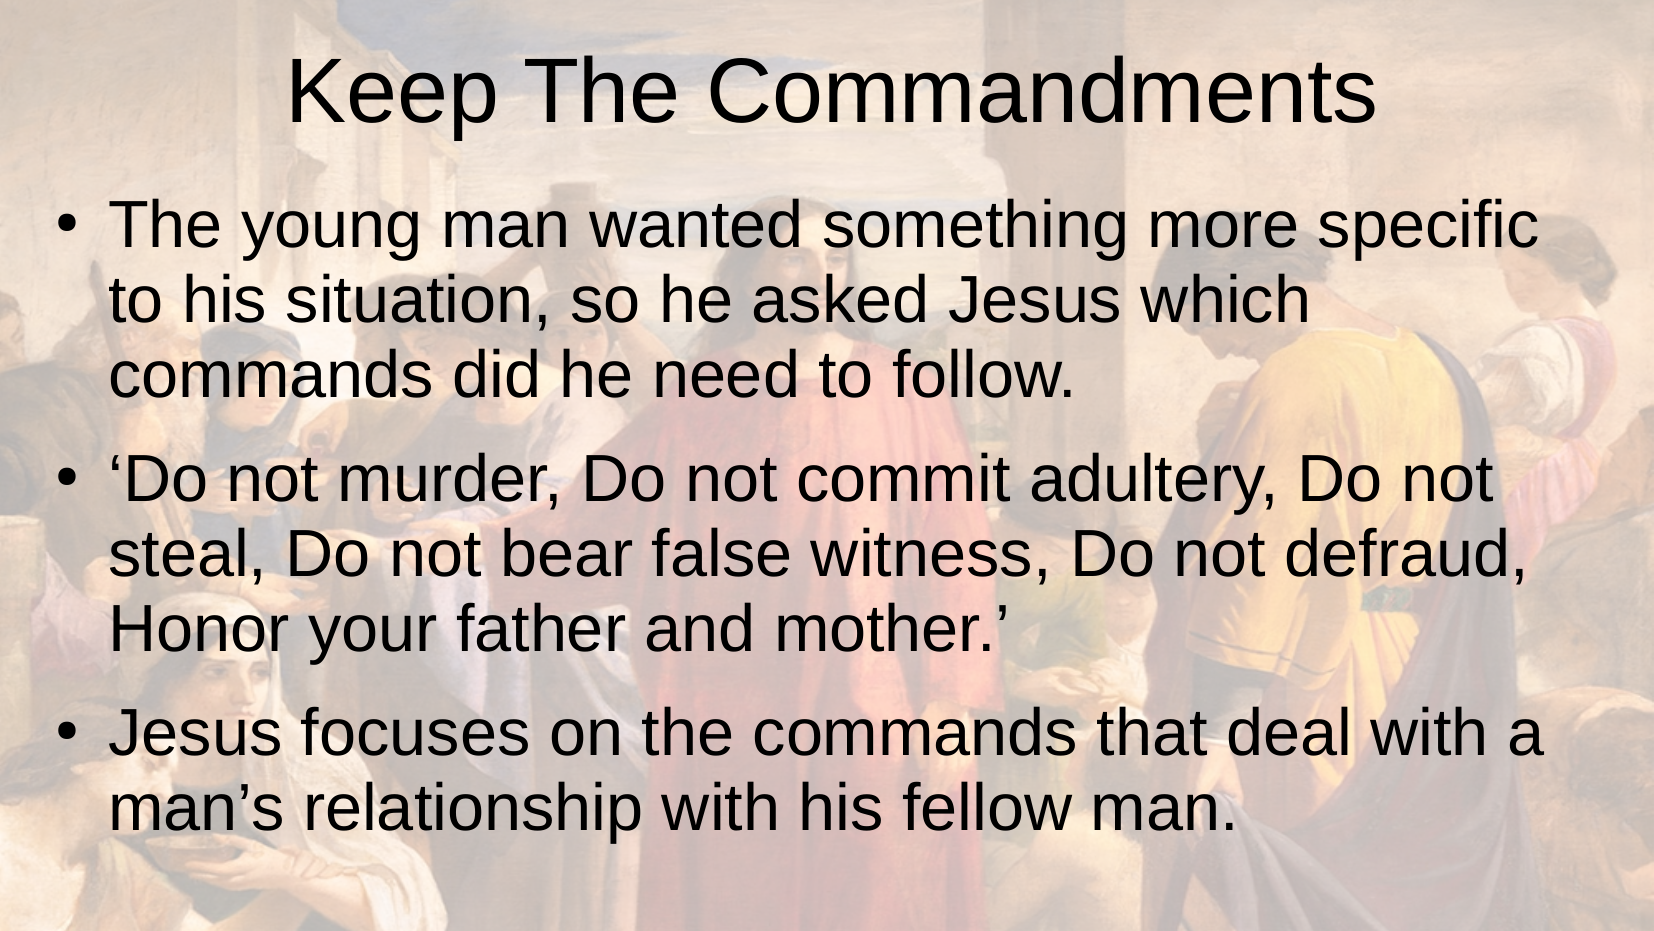

# Keep The Commandments
The young man wanted something more specific to his situation, so he asked Jesus which commands did he need to follow.
‘Do not murder, Do not commit adultery, Do not steal, Do not bear false witness, Do not defraud, Honor your father and mother.’
Jesus focuses on the commands that deal with a man’s relationship with his fellow man.